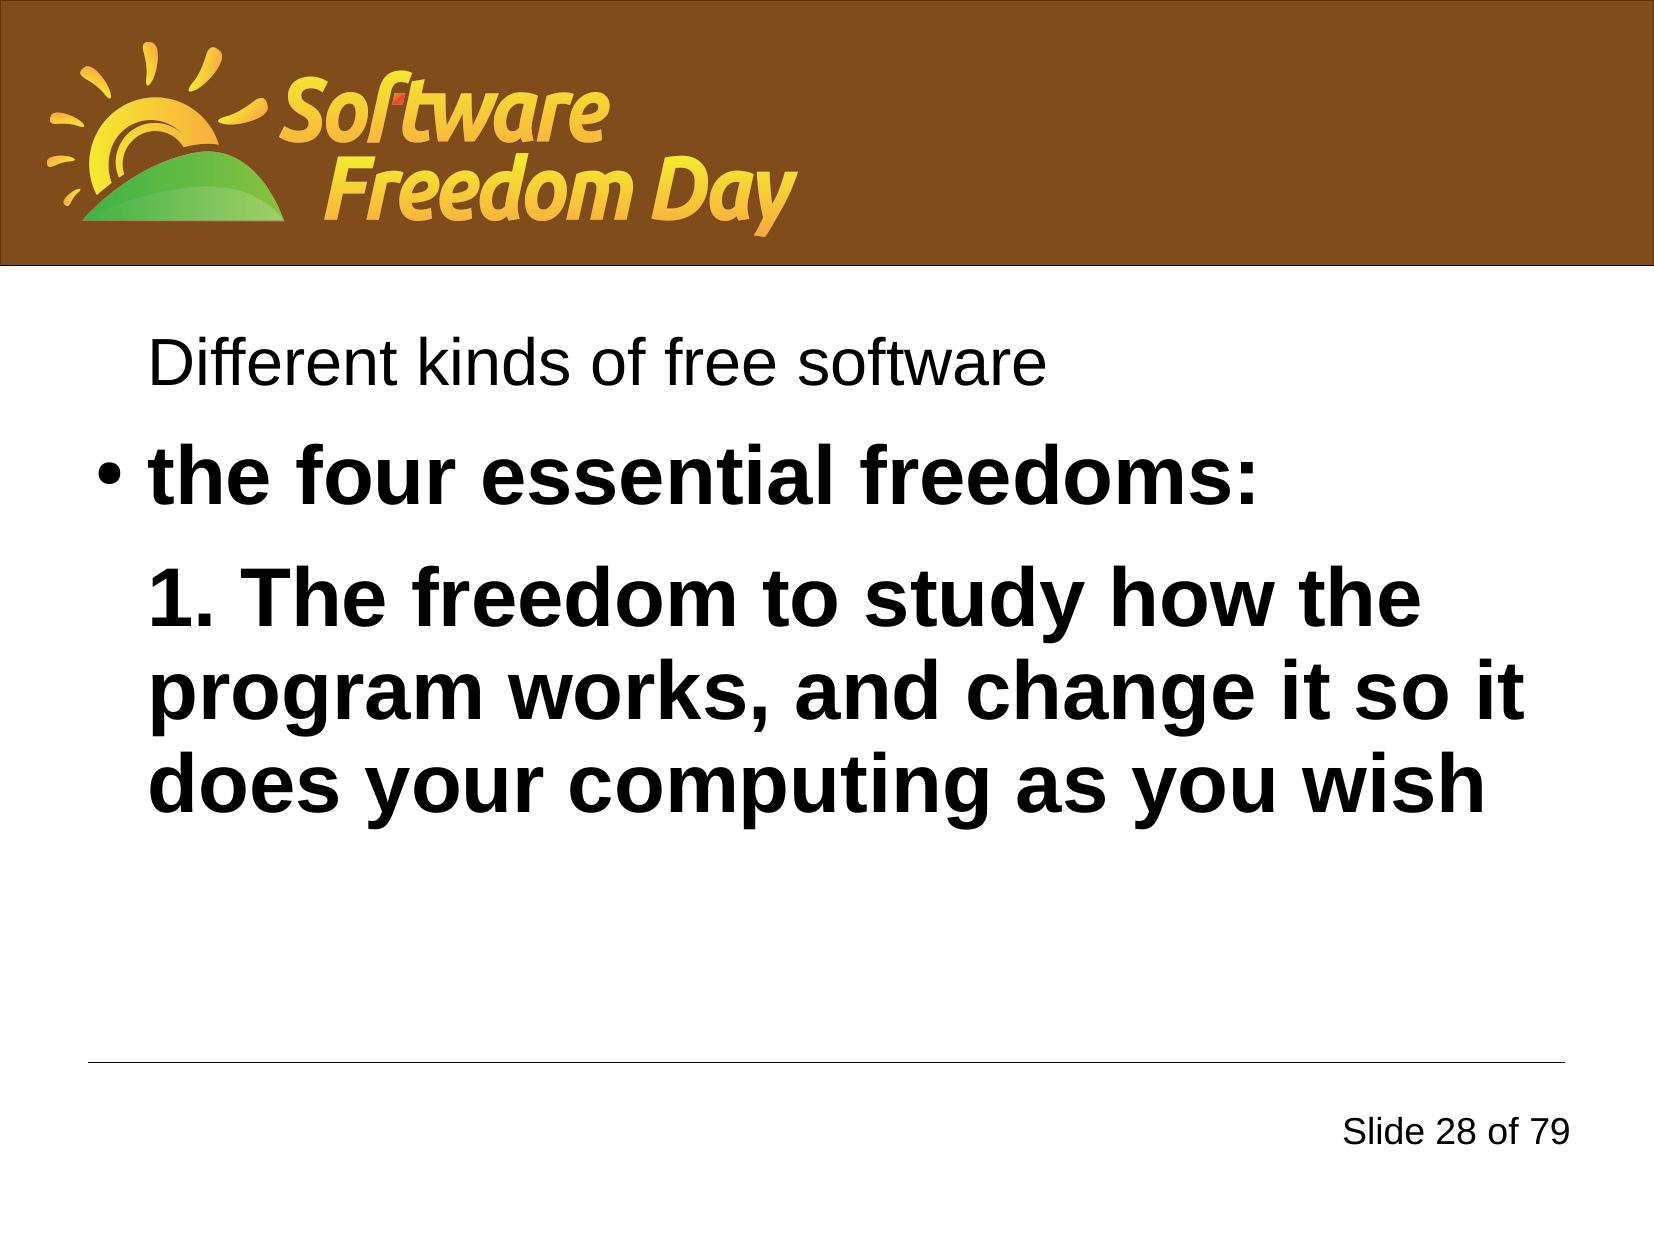

#
Different kinds of free software
the four essential freedoms:
1. The freedom to study how the program works, and change it so it does your computing as you wish
28